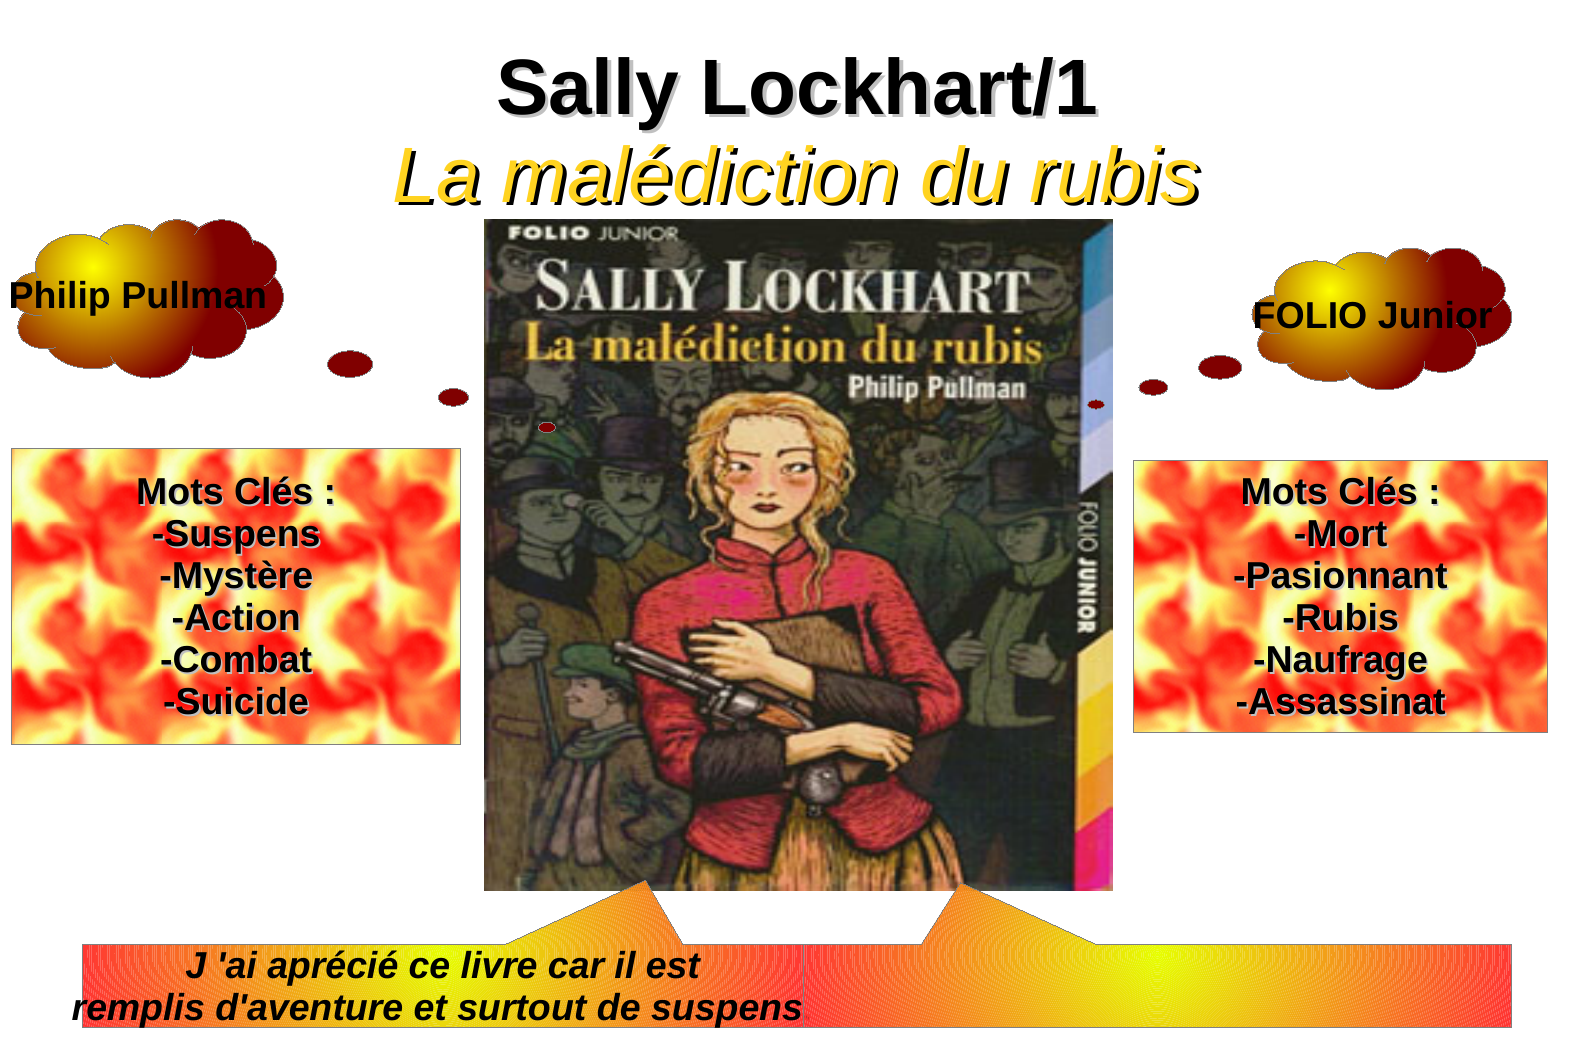

# Sally Lockhart/1 La malédiction du rubis
Philip Pullman
FOLIO Junior
Mots Clés :
-Suspens
-Mystère
-Action
-Combat
-Suicide
Mots Clés :
-Mort
-Pasionnant
-Rubis
-Naufrage
-Assassinat
J 'ai aprécié ce livre car il est
remplis d'aventure et surtout de suspens.